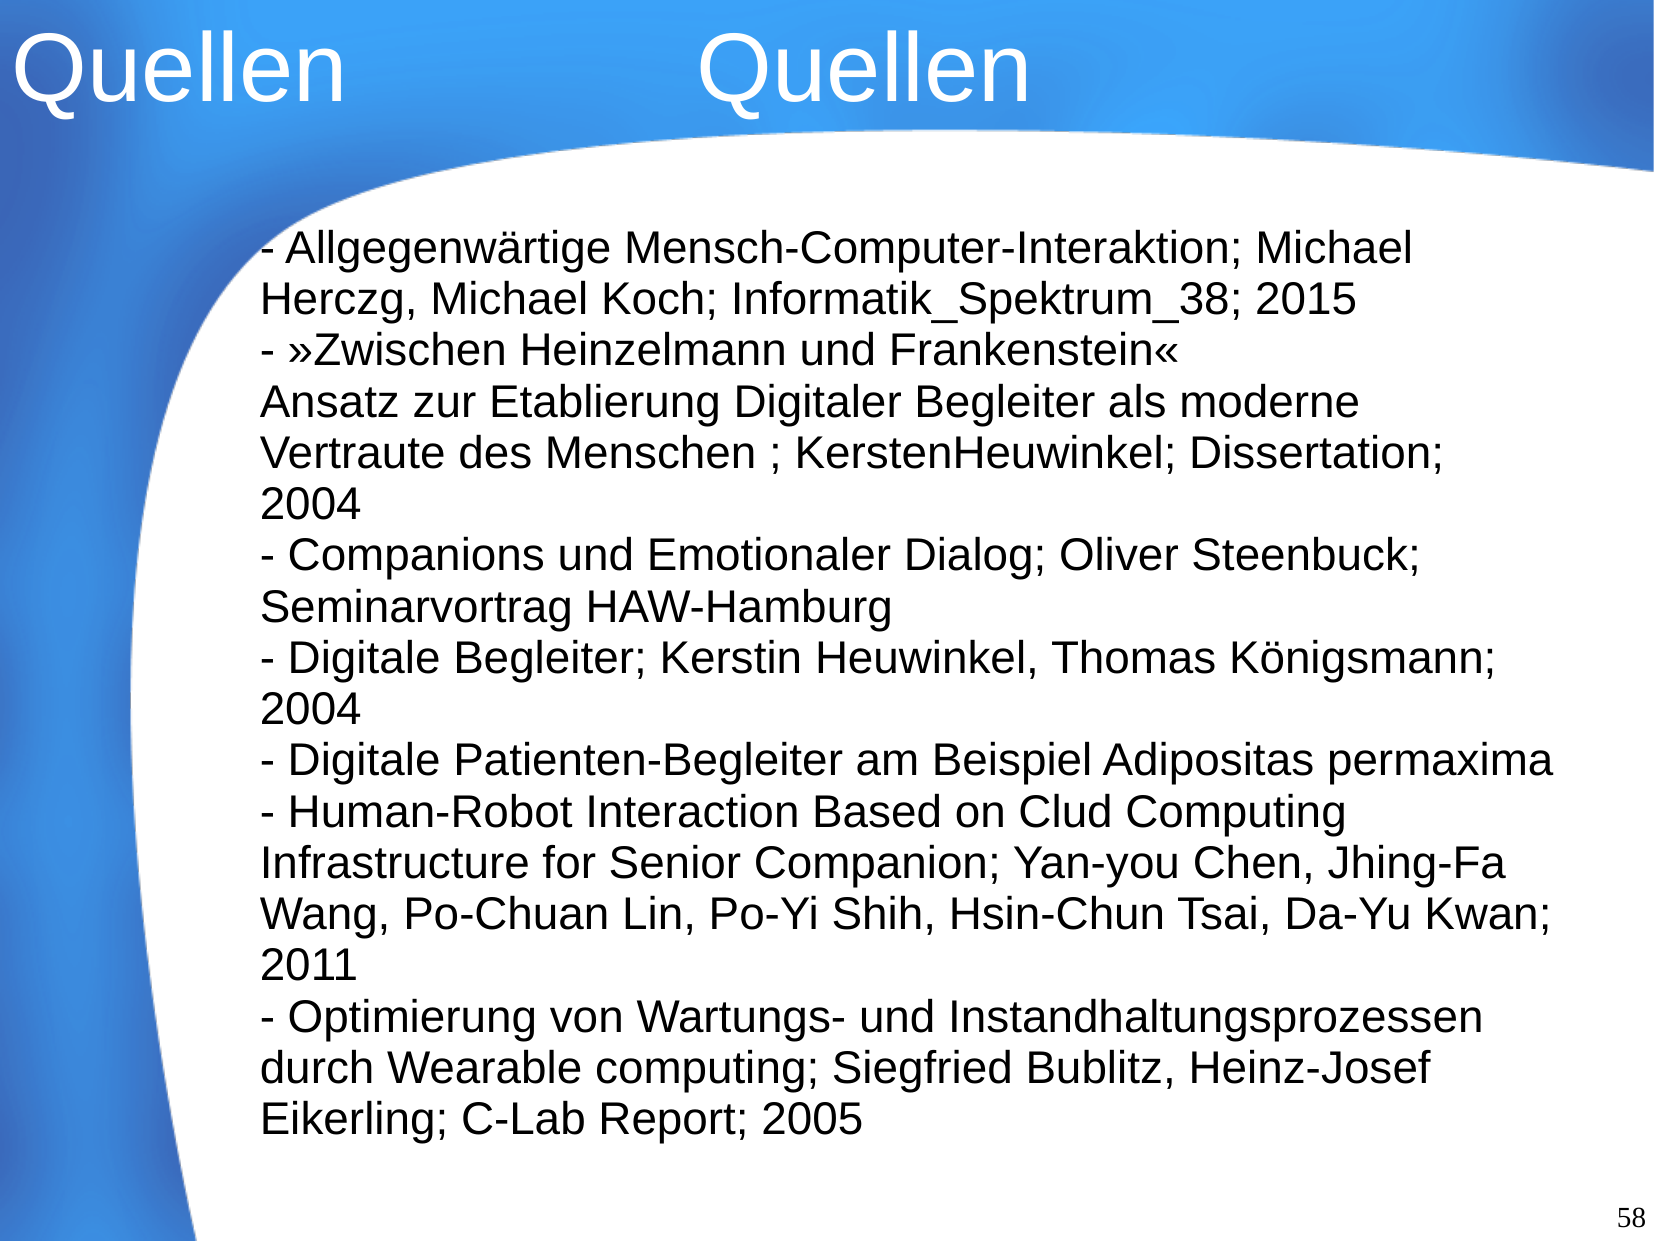

Quellen
# Quellen
- Allgegenwärtige Mensch-Computer-Interaktion; Michael Herczg, Michael Koch; Informatik_Spektrum_38; 2015
- »Zwischen Heinzelmann und Frankenstein«
Ansatz zur Etablierung Digitaler Begleiter als moderne
Vertraute des Menschen ; KerstenHeuwinkel; Dissertation; 2004
- Companions und Emotionaler Dialog; Oliver Steenbuck; Seminarvortrag HAW-Hamburg
- Digitale Begleiter; Kerstin Heuwinkel, Thomas Königsmann; 2004
- Digitale Patienten-Begleiter am Beispiel Adipositas permaxima
- Human-Robot Interaction Based on Clud Computing Infrastructure for Senior Companion; Yan-you Chen, Jhing-Fa Wang, Po-Chuan Lin, Po-Yi Shih, Hsin-Chun Tsai, Da-Yu Kwan; 2011
- Optimierung von Wartungs- und Instandhaltungsprozessen durch Wearable computing; Siegfried Bublitz, Heinz-Josef Eikerling; C-Lab Report; 2005
58